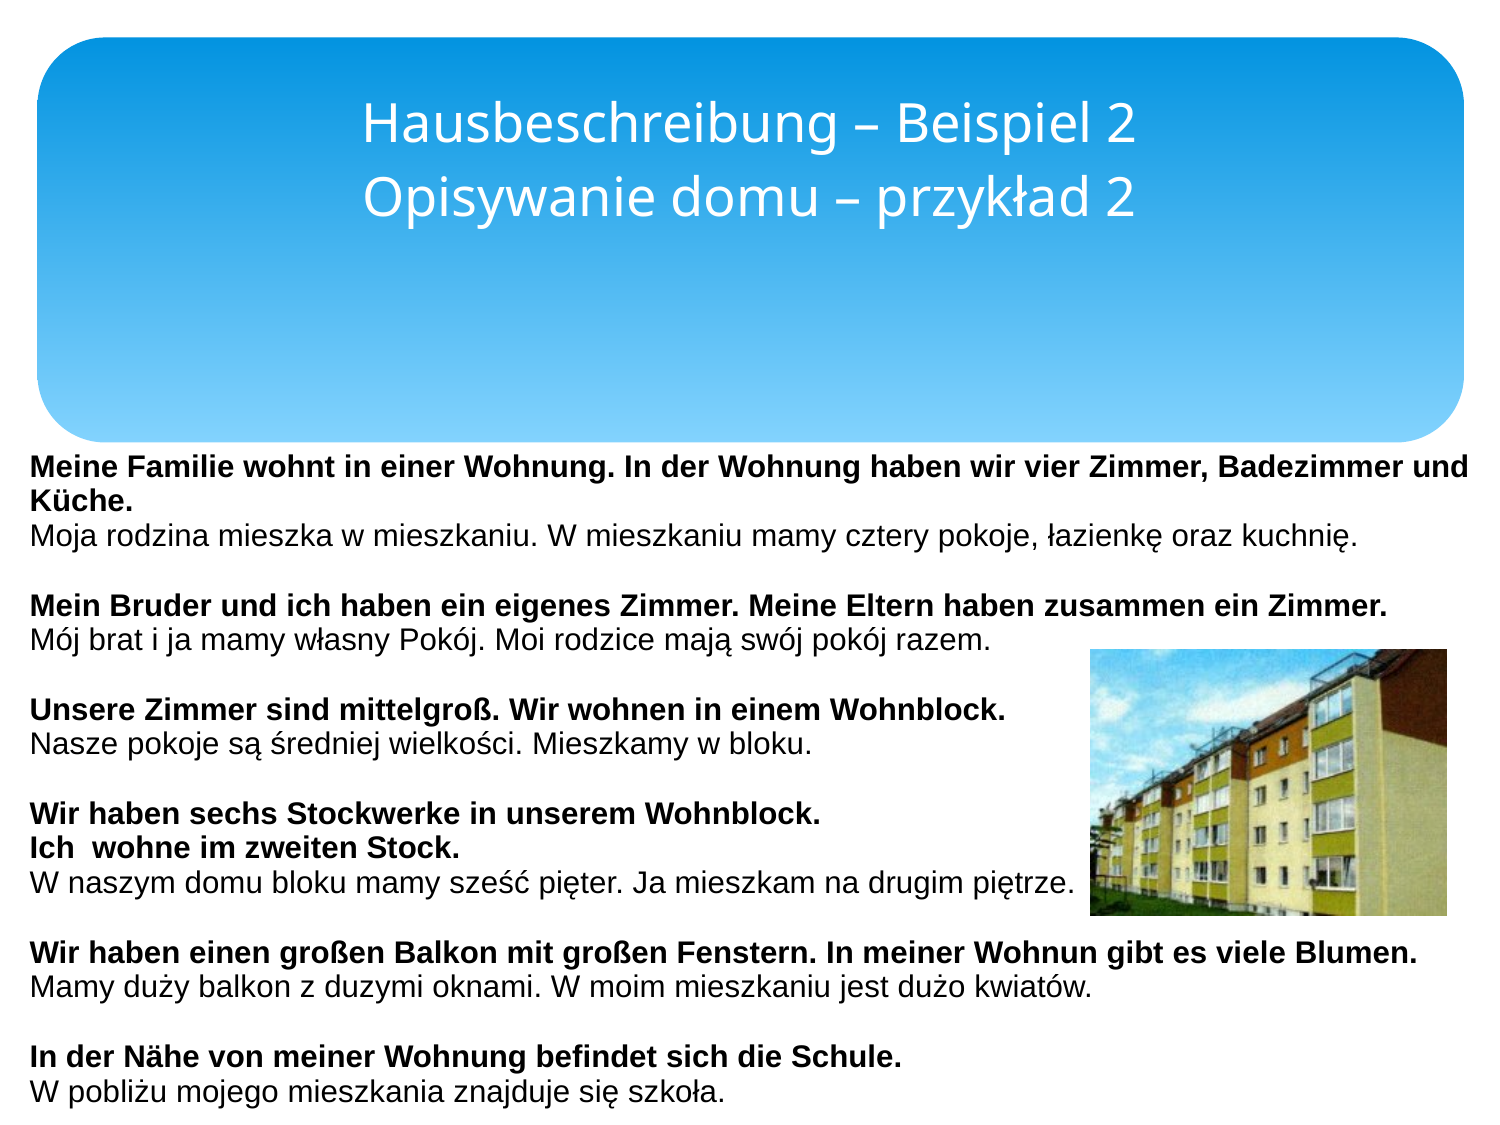

# Hausbeschreibung – Beispiel 2 Opisywanie domu – przykład 2
Meine Familie wohnt in einer Wohnung. In der Wohnung haben wir vier Zimmer, Badezimmer und Küche.
Moja rodzina mieszka w mieszkaniu. W mieszkaniu mamy cztery pokoje, łazienkę oraz kuchnię.
Mein Bruder und ich haben ein eigenes Zimmer. Meine Eltern haben zusammen ein Zimmer.
Mój brat i ja mamy własny Pokój. Moi rodzice mają swój pokój razem.
Unsere Zimmer sind mittelgroß. Wir wohnen in einem Wohnblock.
Nasze pokoje są średniej wielkości. Mieszkamy w bloku.
Wir haben sechs Stockwerke in unserem Wohnblock.
Ich wohne im zweiten Stock.
W naszym domu bloku mamy sześć pięter. Ja mieszkam na drugim piętrze.
Wir haben einen großen Balkon mit großen Fenstern. In meiner Wohnun gibt es viele Blumen.
Mamy duży balkon z duzymi oknami. W moim mieszkaniu jest dużo kwiatów.
In der Nähe von meiner Wohnung befindet sich die Schule.
W pobliżu mojego mieszkania znajduje się szkoła.